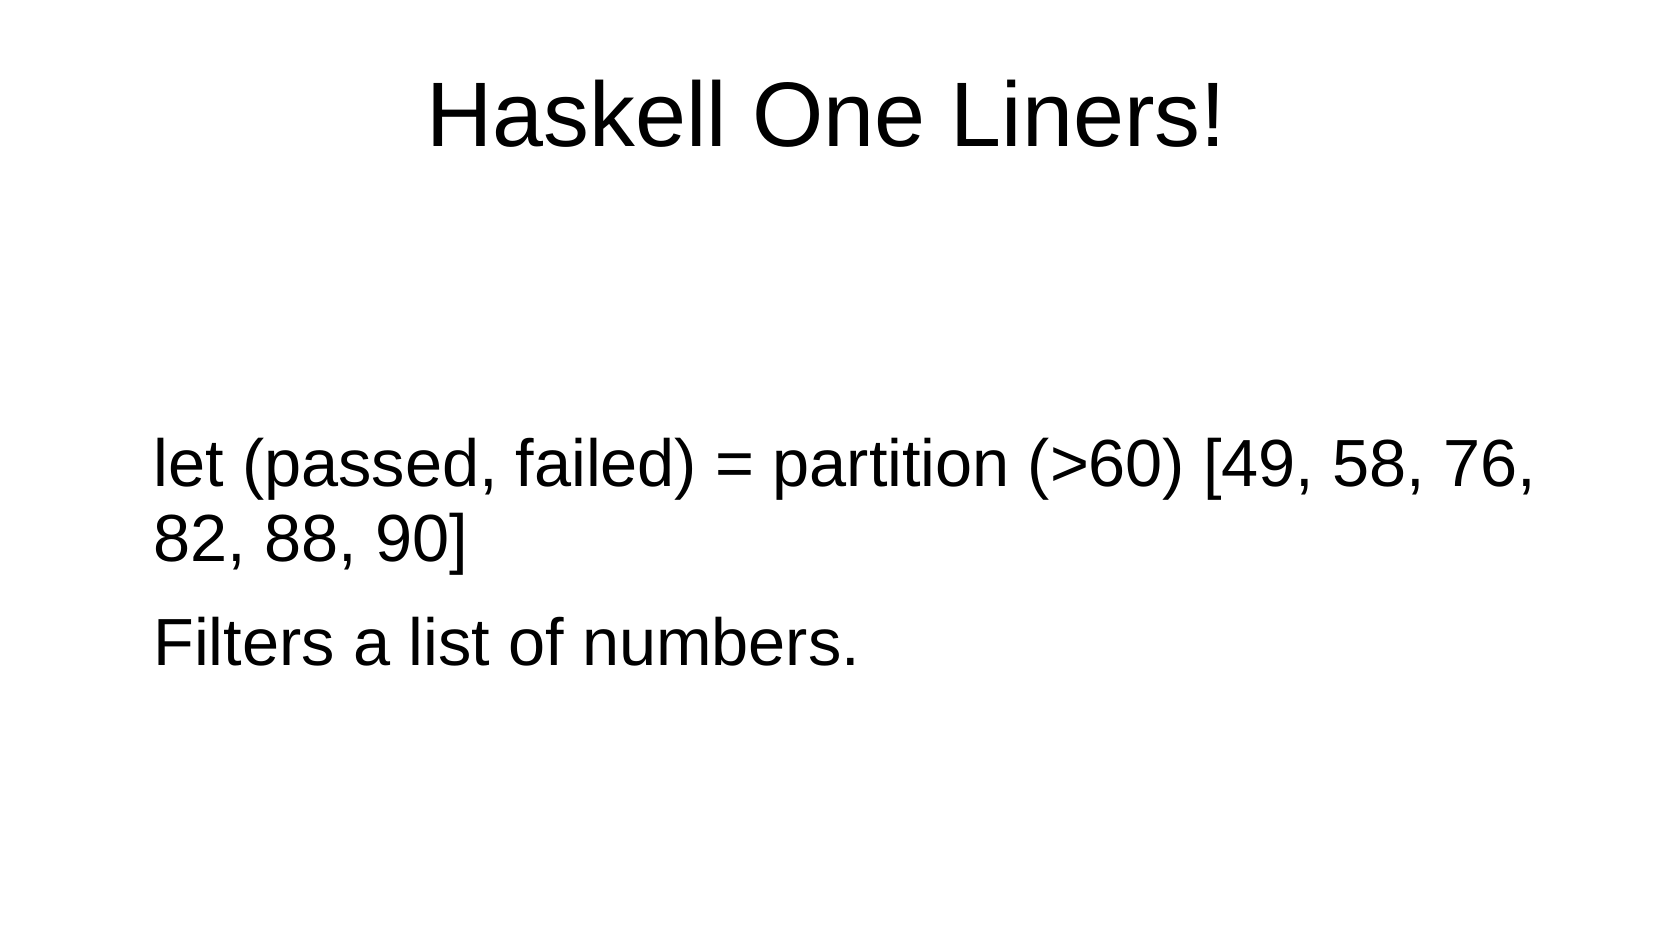

# Haskell One Liners!
let (passed, failed) = partition (>60) [49, 58, 76, 82, 88, 90]
Filters a list of numbers.